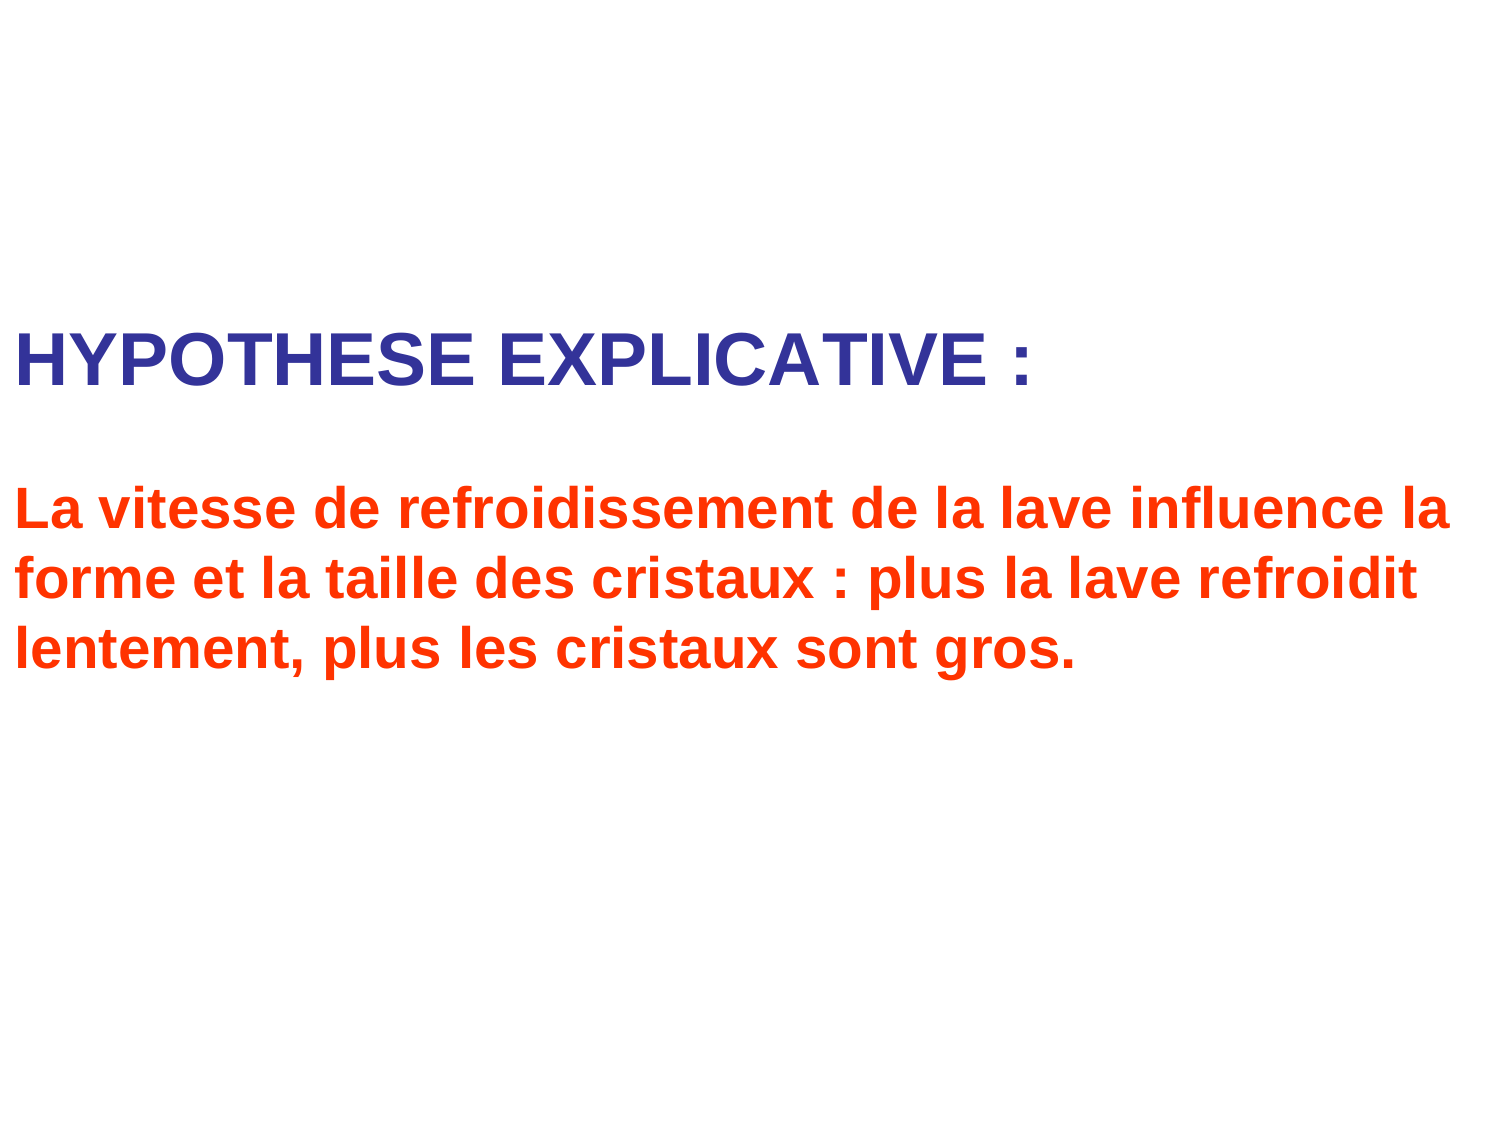

HYPOTHESE EXPLICATIVE :
La vitesse de refroidissement de la lave influence la forme et la taille des cristaux : plus la lave refroidit lentement, plus les cristaux sont gros.